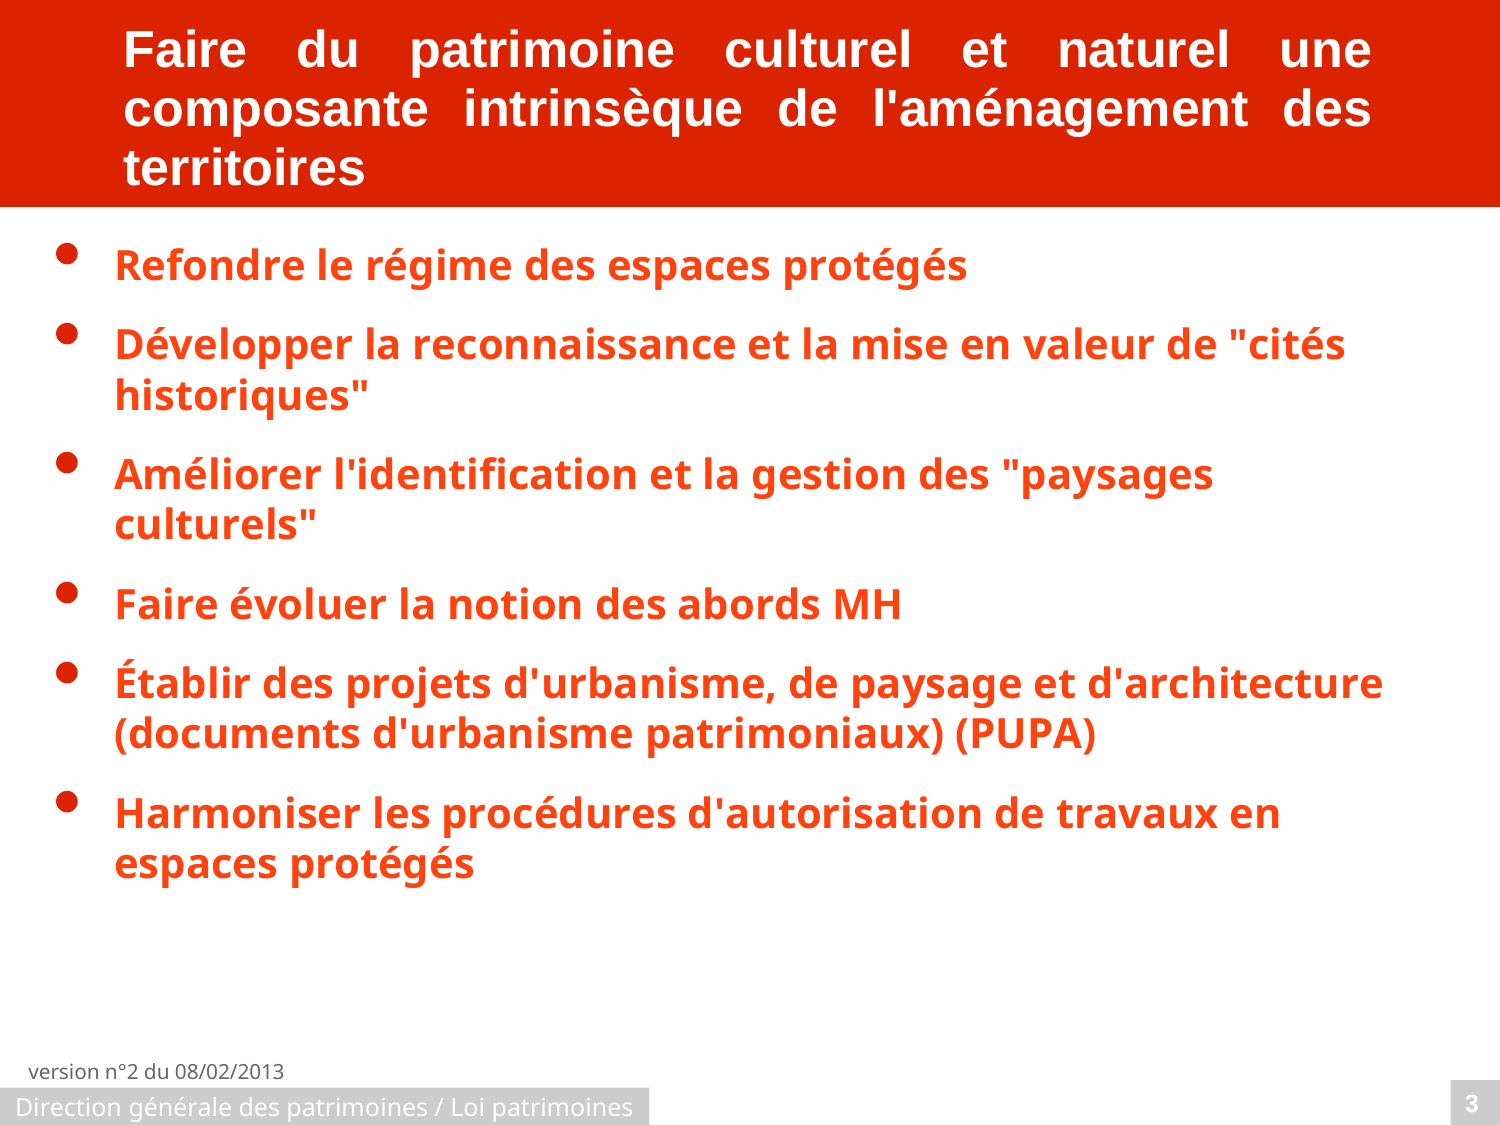

# Faire du patrimoine culturel et naturel une composante intrinsèque de l'aménagement des territoires
Refondre le régime des espaces protégés
Développer la reconnaissance et la mise en valeur de "cités historiques"
Améliorer l'identification et la gestion des "paysages culturels"
Faire évoluer la notion des abords MH
Établir des projets d'urbanisme, de paysage et d'architecture (documents d'urbanisme patrimoniaux) (PUPA)
Harmoniser les procédures d'autorisation de travaux en espaces protégés